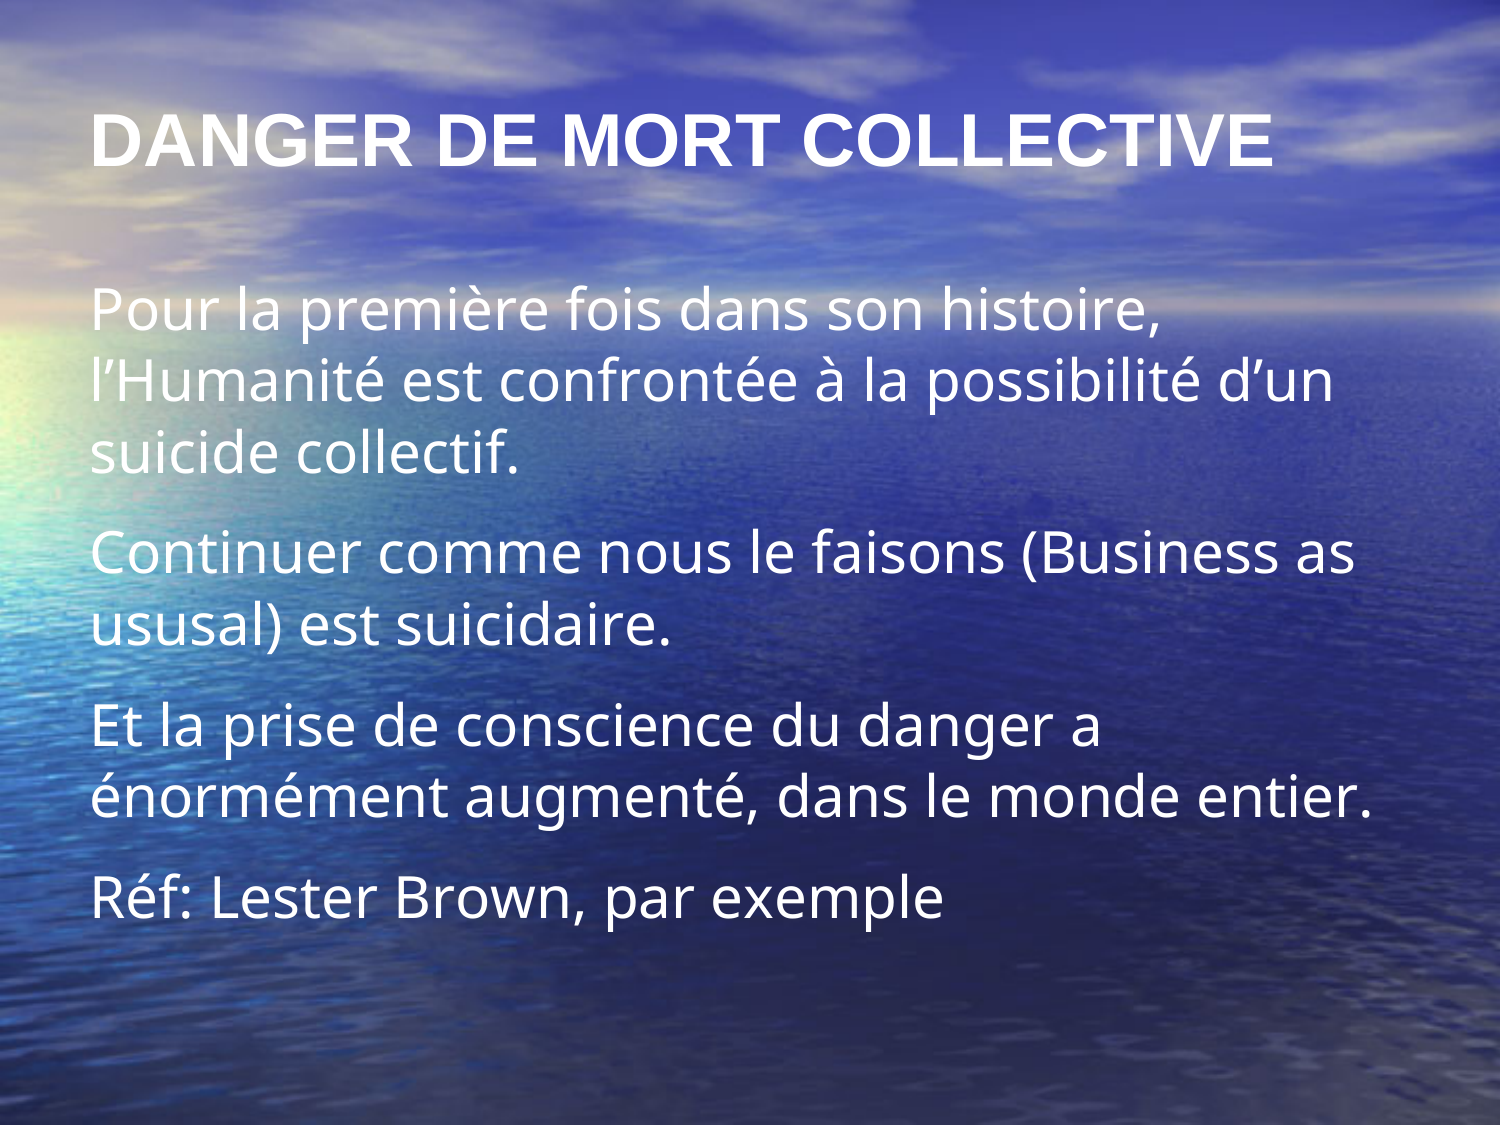

# DANGER DE MORT COLLECTIVE
Pour la première fois dans son histoire, l’Humanité est confrontée à la possibilité d’un suicide collectif.
Continuer comme nous le faisons (Business as ususal) est suicidaire.
Et la prise de conscience du danger a énormément augmenté, dans le monde entier.
Réf: Lester Brown, par exemple